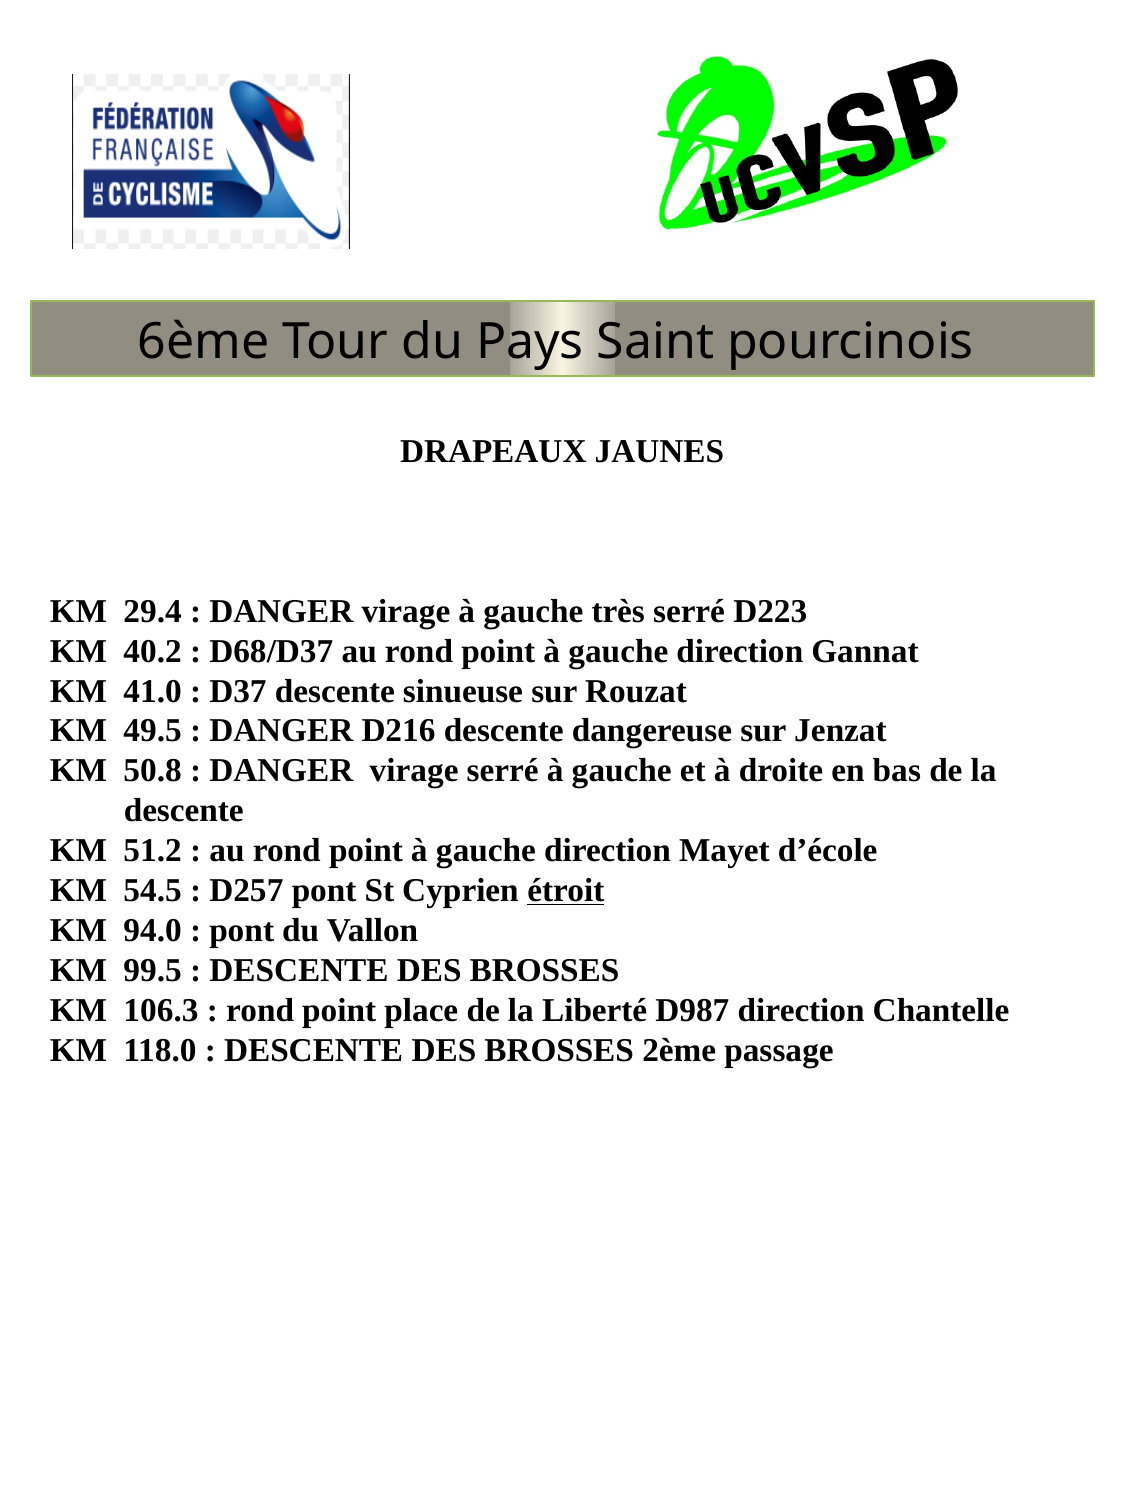

6ème Tour du Pays Saint pourcinois
DRAPEAUX JAUNES
KM 29.4 : DANGER virage à gauche très serré D223
KM 40.2 : D68/D37 au rond point à gauche direction Gannat
KM 41.0 : D37 descente sinueuse sur Rouzat
KM 49.5 : DANGER D216 descente dangereuse sur Jenzat
KM 50.8 : DANGER virage serré à gauche et à droite en bas de la
 	descente
KM 51.2 : au rond point à gauche direction Mayet d’école
KM 54.5 : D257 pont St Cyprien étroit
KM 94.0 : pont du Vallon
KM 99.5 : DESCENTE DES BROSSES
KM 106.3 : rond point place de la Liberté D987 direction Chantelle
KM 118.0 : DESCENTE DES BROSSES 2ème passage